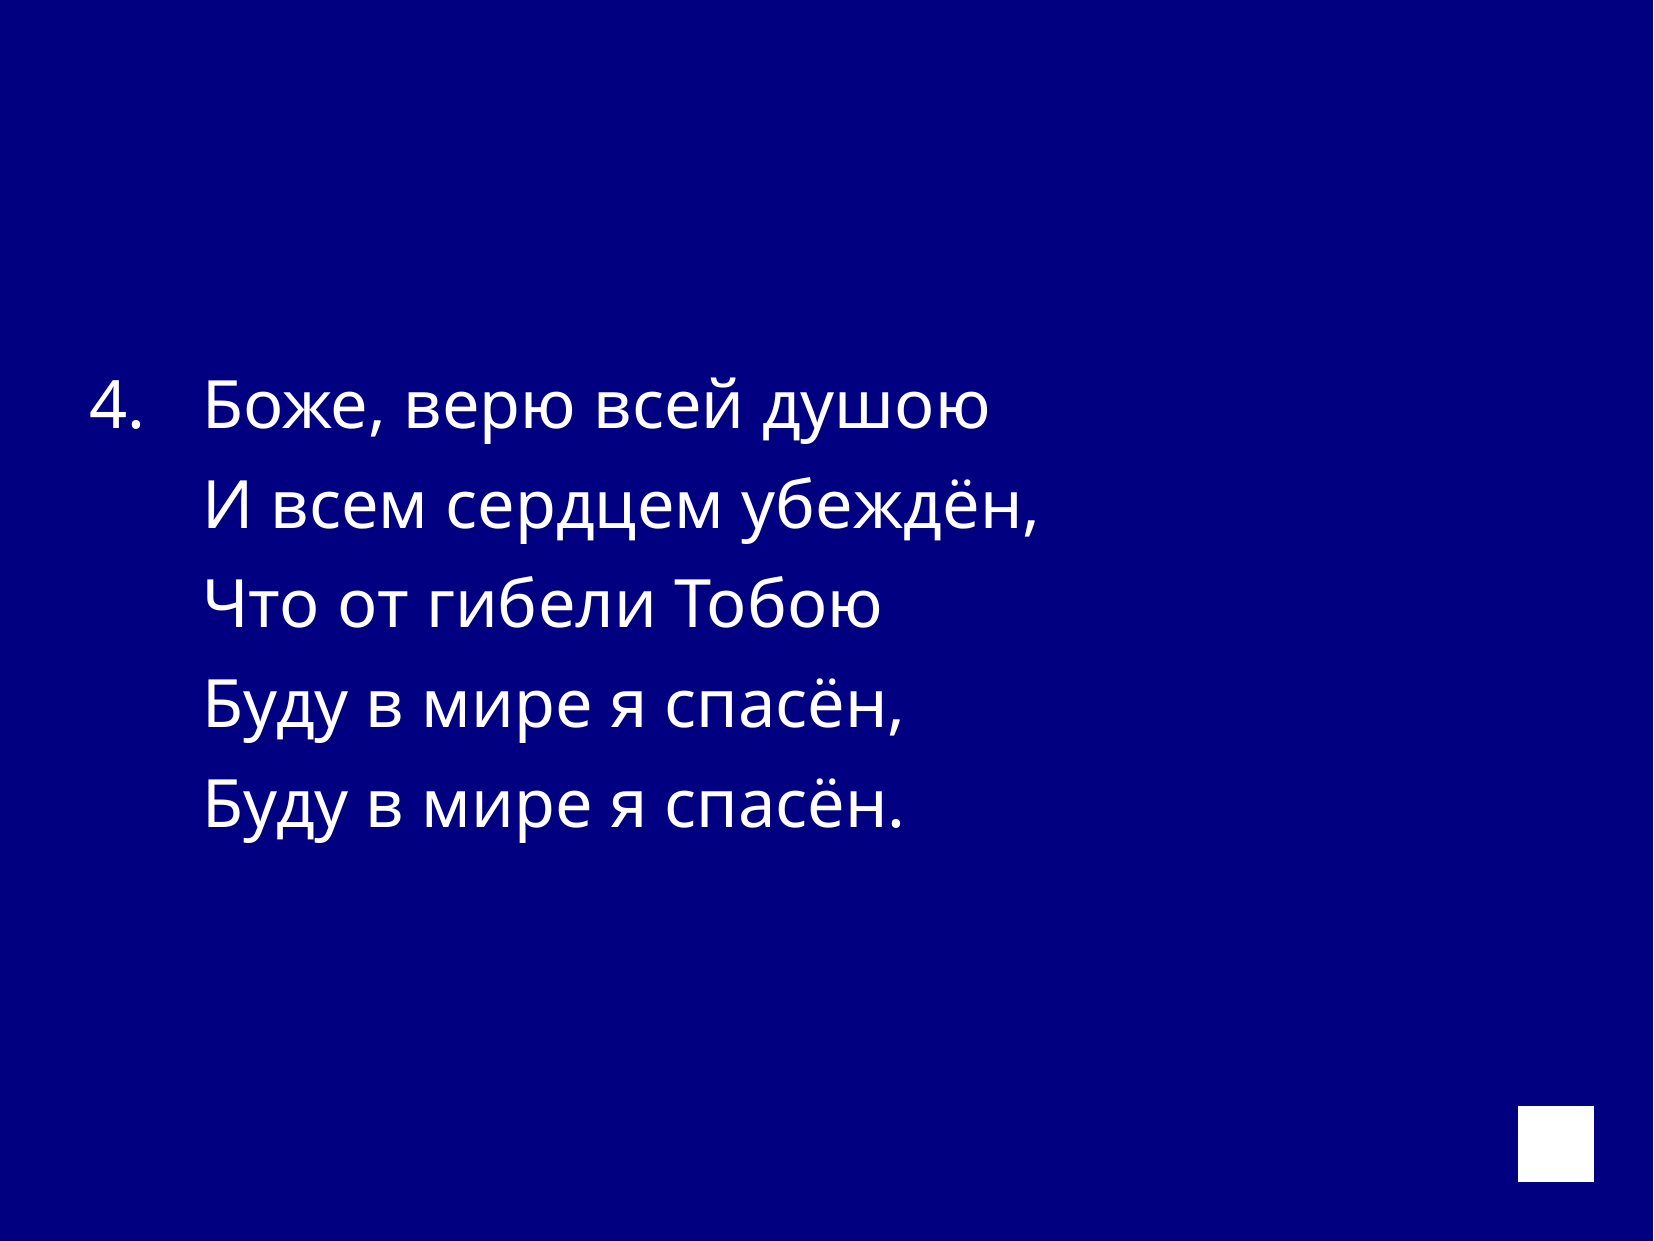

4.	Боже, верю всей душою
	И всем сердцем убеждён,
	Что от гибели Тобою
	Буду в мире я спасён,
	Буду в мире я спасён.